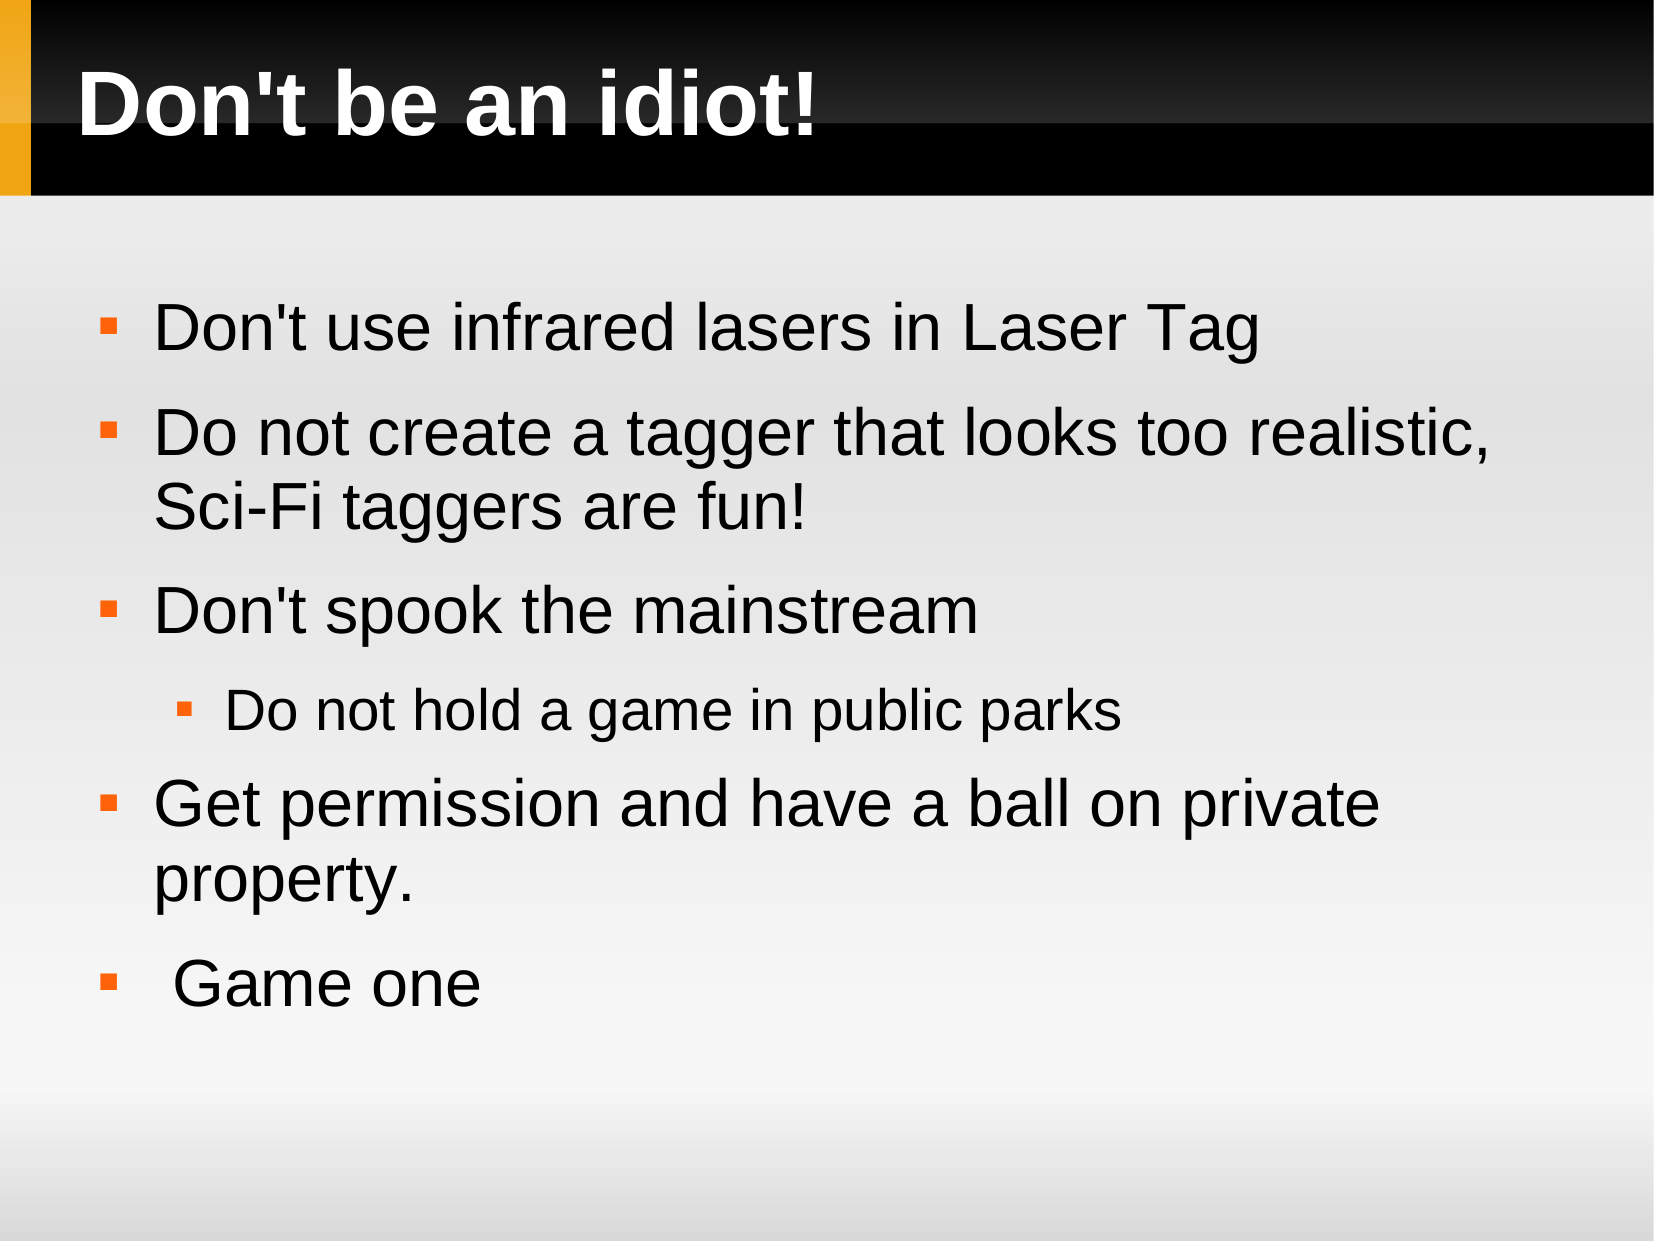

# Don't be an idiot!
Don't use infrared lasers in Laser Tag
Do not create a tagger that looks too realistic, Sci-Fi taggers are fun!
Don't spook the mainstream
Do not hold a game in public parks
Get permission and have a ball on private property.
 Game one